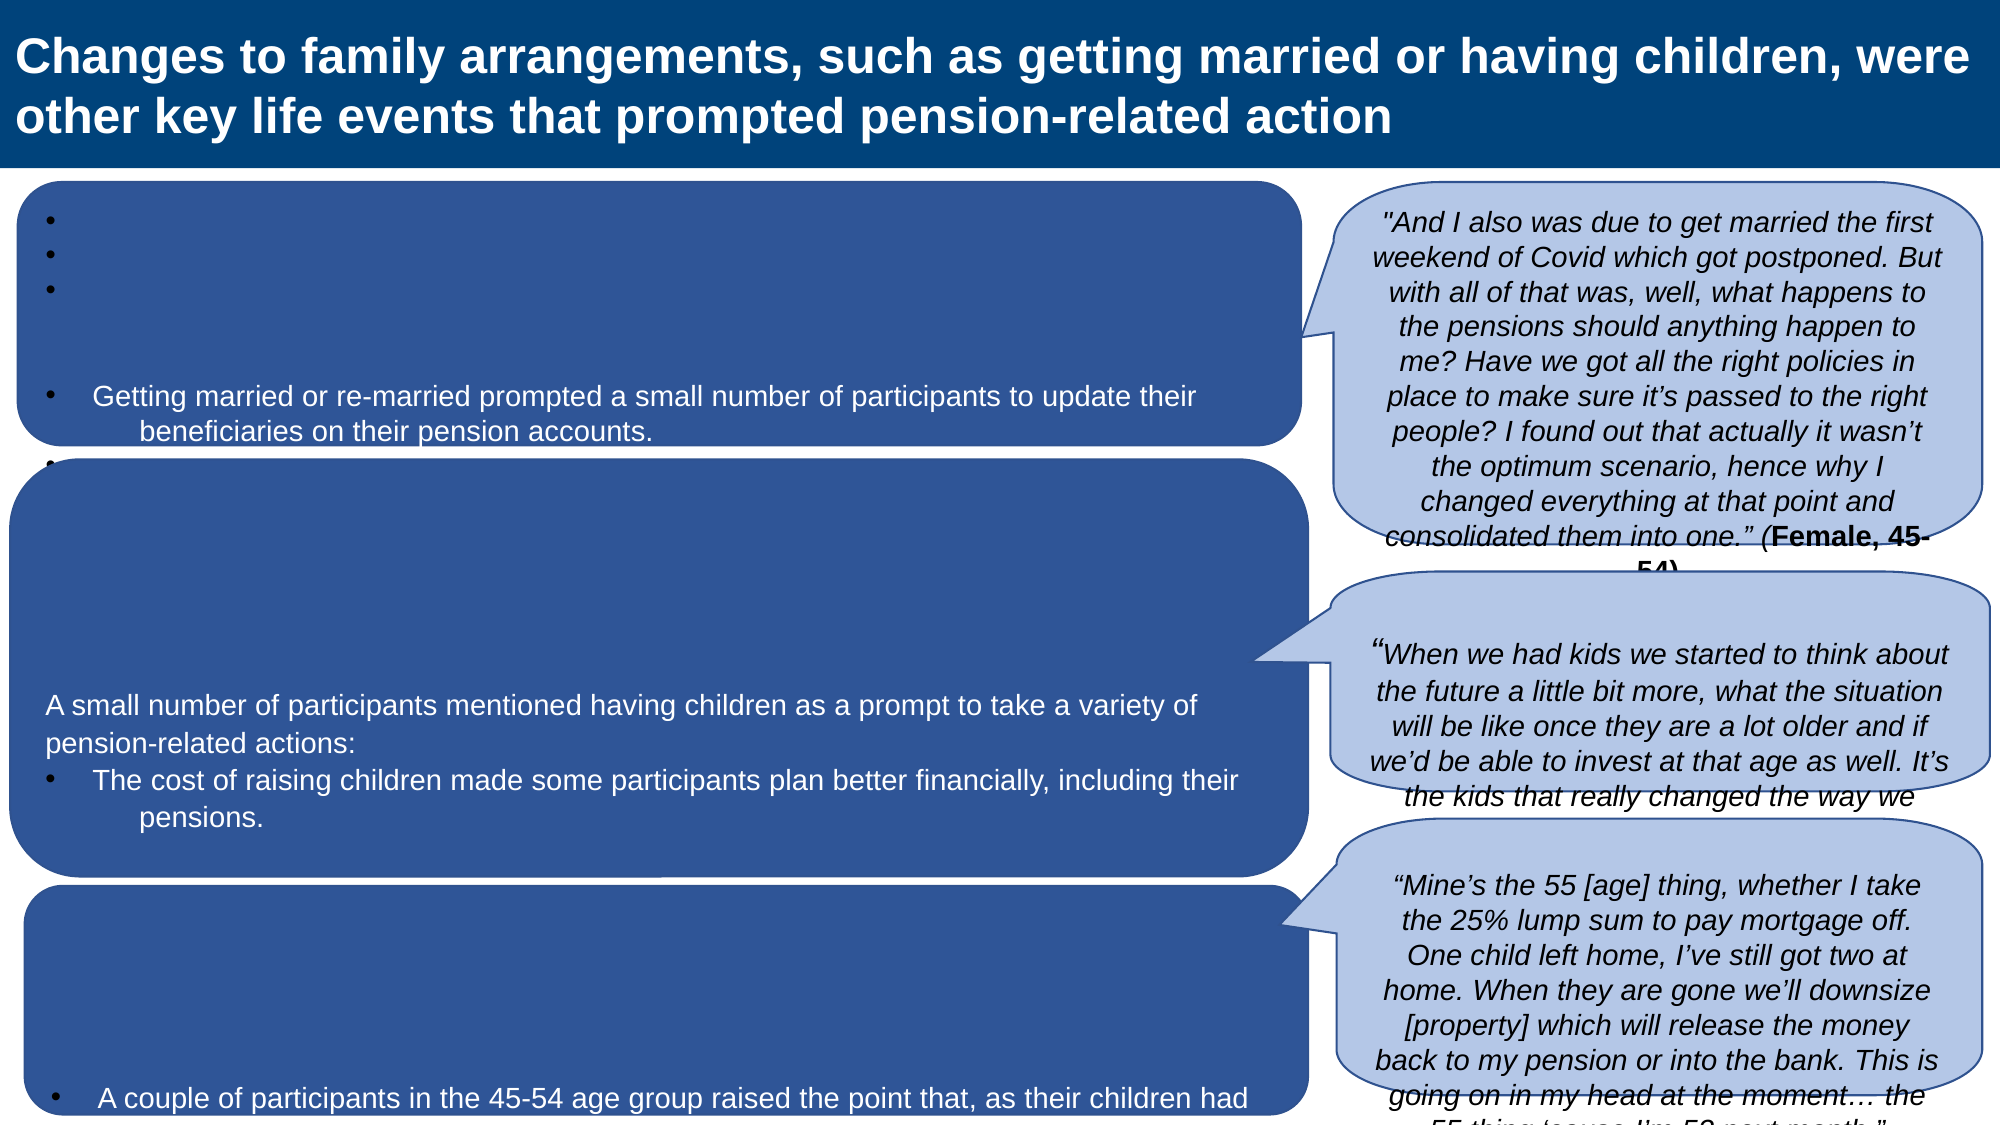

# Changes to family arrangements, such as getting married or having children, were other key life events that prompted pension-related action
Getting married or re-married prompted a small number of participants to update their beneficiaries on their pension accounts.
A handful of participants reported divorce or relationship breakdown as a trigger to either start saving into a pension or make changes to their pension contribution amounts.
"And I also was due to get married the first weekend of Covid which got postponed. But with all of that was, well, what happens to the pensions should anything happen to me? Have we got all the right policies in place to make sure it’s passed to the right people? I found out that actually it wasn’t the optimum scenario, hence why I changed everything at that point and consolidated them into one.” (Female, 45-54)
A small number of participants mentioned having children as a prompt to take a variety of pension-related actions:
The cost of raising children made some participants plan better financially, including their pensions.
Others contributed to a pension because they perceived it as financial security for their children should anything happen to them.
Becoming a grandparent encouraged one participant to consider early retirement to spend more time with their children and grandchildren.
“When we had kids we started to think about the future a little bit more, what the situation will be like once they are a lot older and if we’d be able to invest at that age as well. It’s the kids that really changed the way we thought about pensions.” (Male, 25-34)
“Mine’s the 55 [age] thing, whether I take the 25% lump sum to pay mortgage off. One child left home, I’ve still got two at home. When they are gone we’ll downsize [property] which will release the money back to my pension or into the bank. This is going on in my head at the moment… the 55 thing ‘cause I’m 53 next month.” (Female, 45-54)
A couple of participants in the 45-54 age group raised the point that, as their children had left or were soon to leave home, they would start focusing on their pension more as part of their financial planning for the future, e.g. whether to invest money from downsizing their property to their pension or elsewhere.